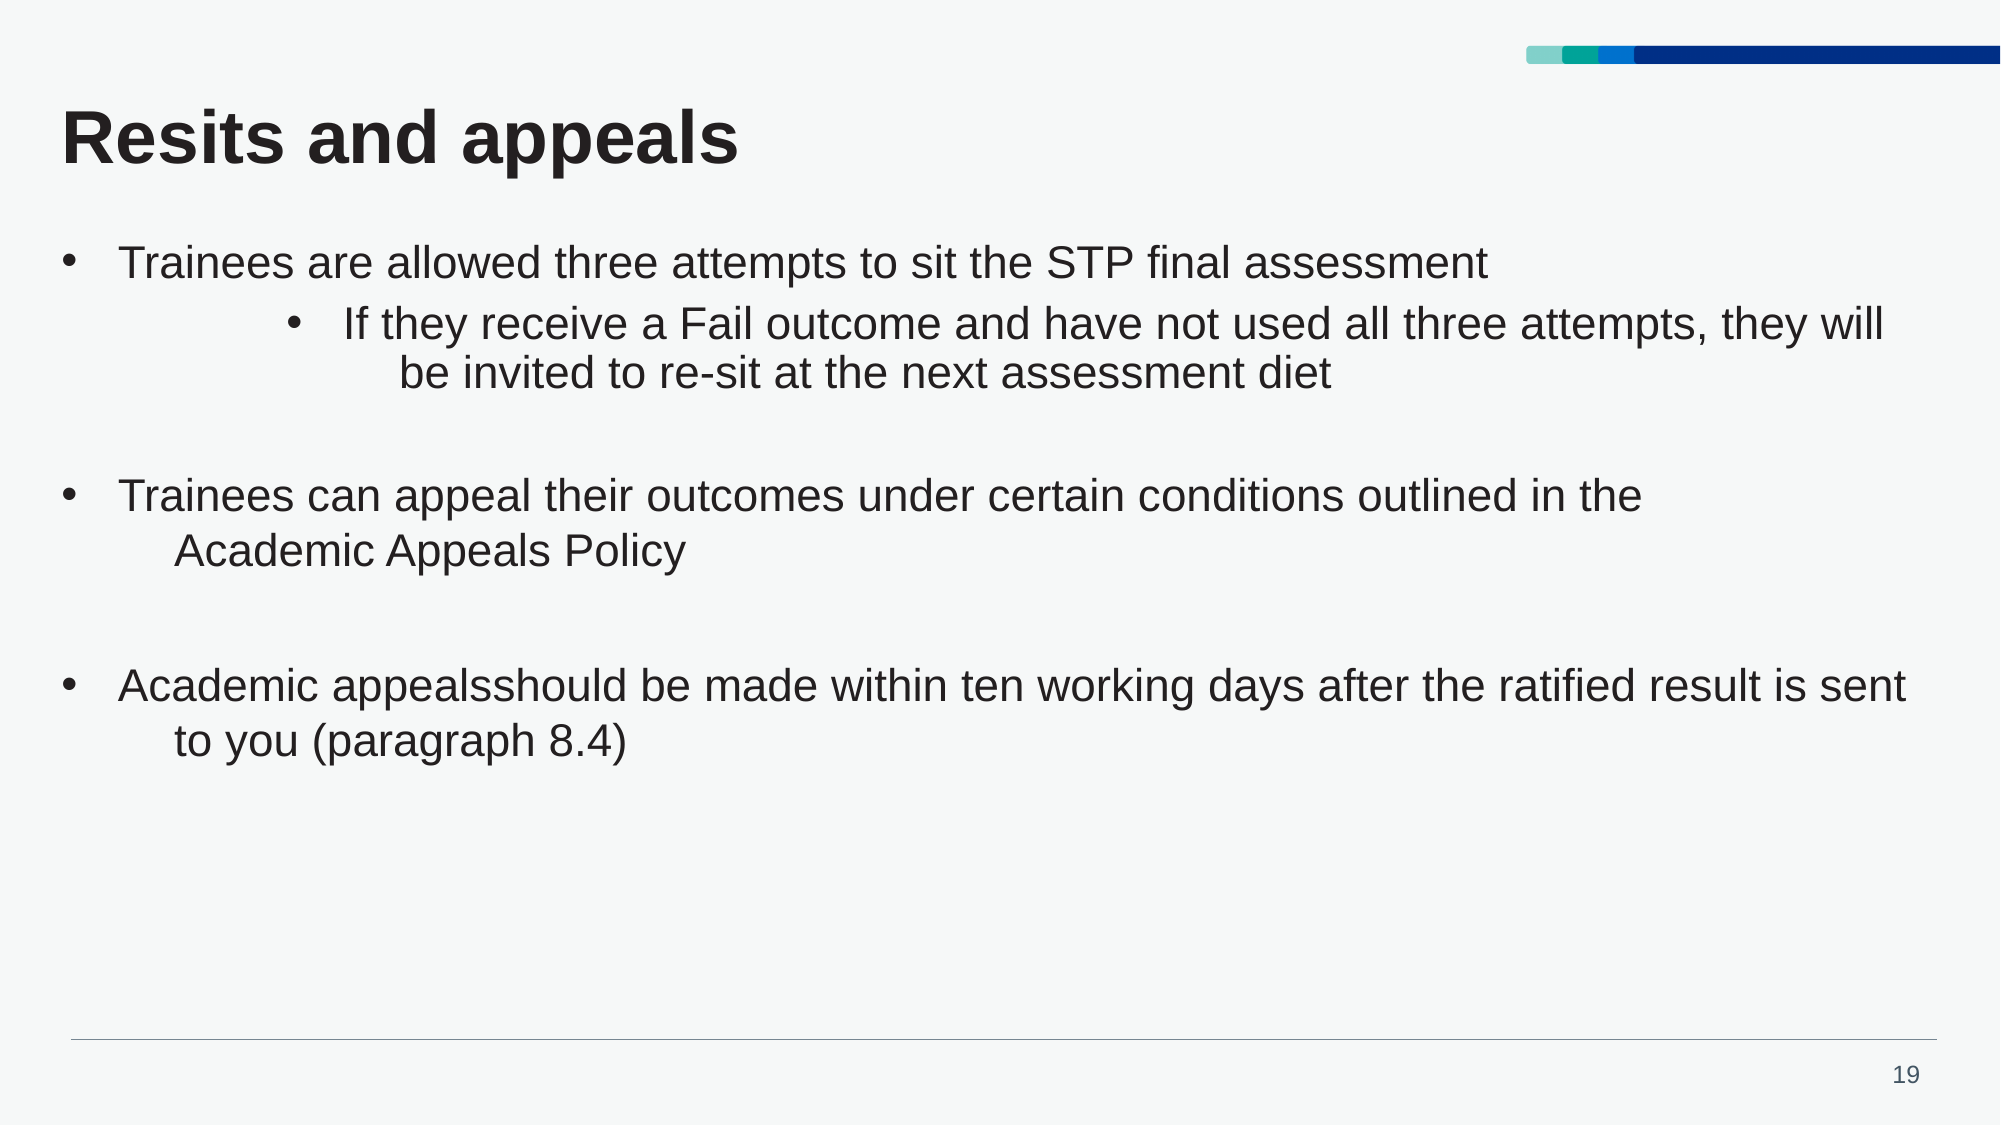

# Resits and appeals
Trainees are allowed three attempts to sit the STP final assessment
If they receive a Fail outcome and have not used all three attempts, they will be invited to re-sit at the next assessment diet
Trainees can appeal their outcomes under certain conditions outlined in the Academic Appeals Policy
Academic appealsshould be made within ten working days after the ratified result is sent to you (paragraph 8.4)